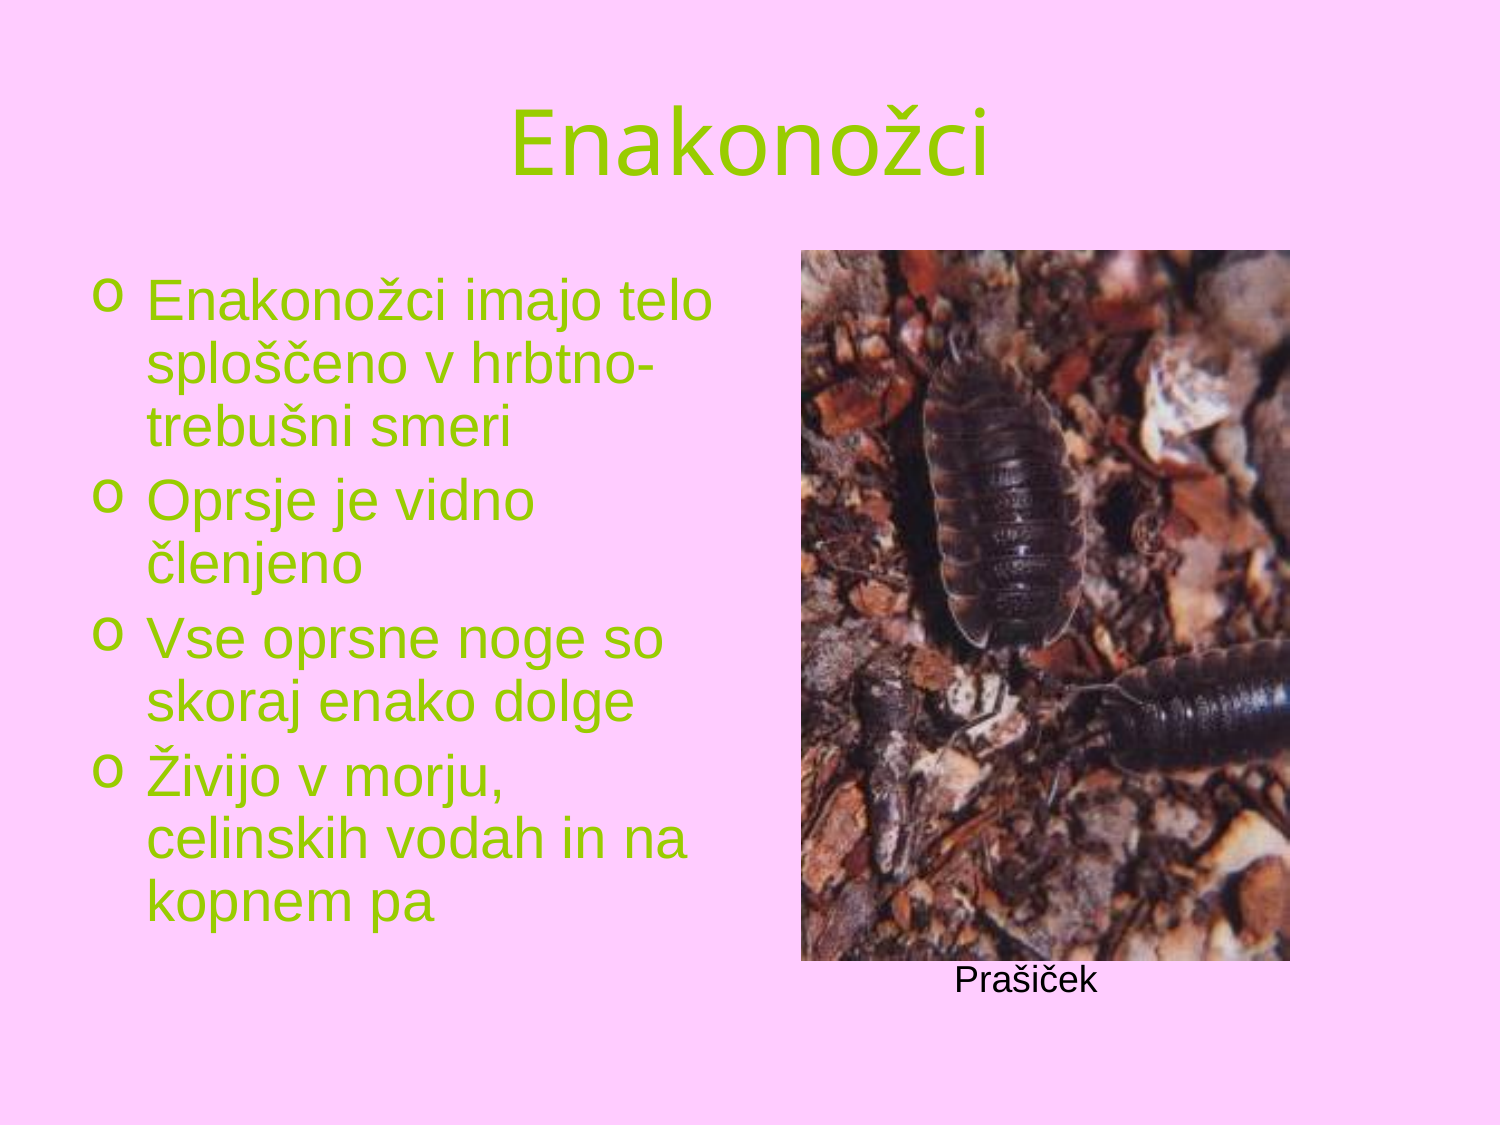

# Enakonožci
Enakonožci imajo telo sploščeno v hrbtno-trebušni smeri
Oprsje je vidno členjeno
Vse oprsne noge so skoraj enako dolge
Živijo v morju, celinskih vodah in na kopnem pa
Prašiček